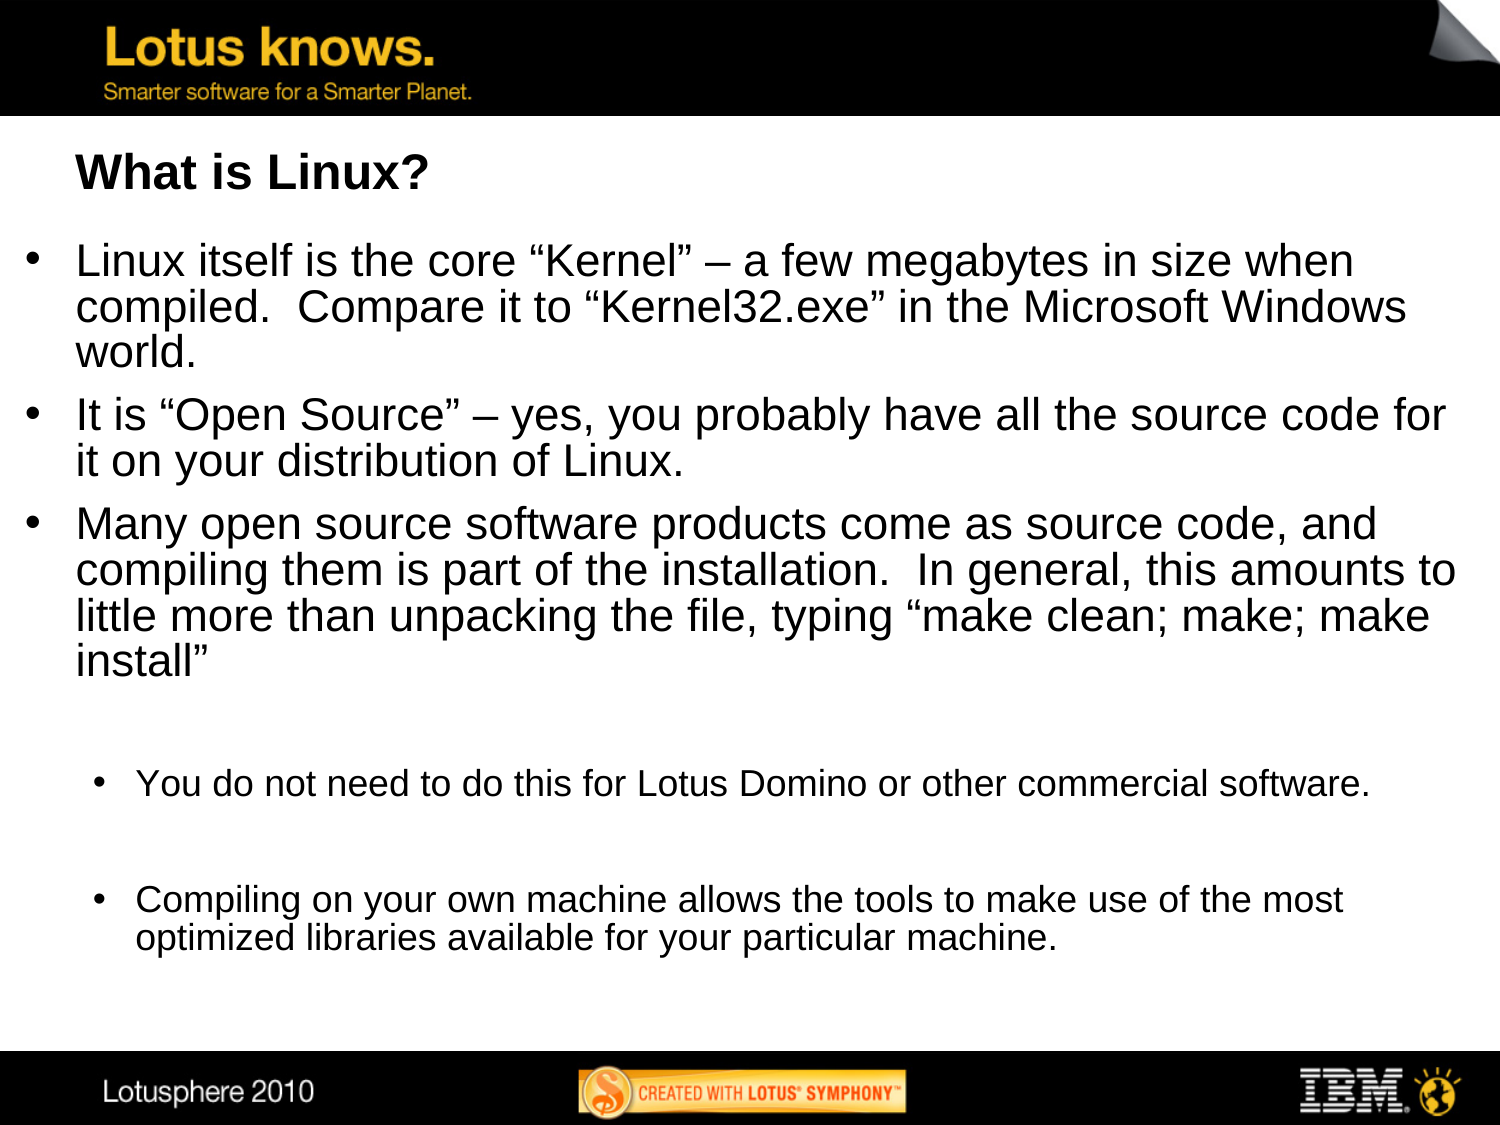

# What is Linux?
Linux itself is the core “Kernel” – a few megabytes in size when compiled. Compare it to “Kernel32.exe” in the Microsoft Windows world.
It is “Open Source” – yes, you probably have all the source code for it on your distribution of Linux.
Many open source software products come as source code, and compiling them is part of the installation. In general, this amounts to little more than unpacking the file, typing “make clean; make; make install”
You do not need to do this for Lotus Domino or other commercial software.
Compiling on your own machine allows the tools to make use of the most optimized libraries available for your particular machine.